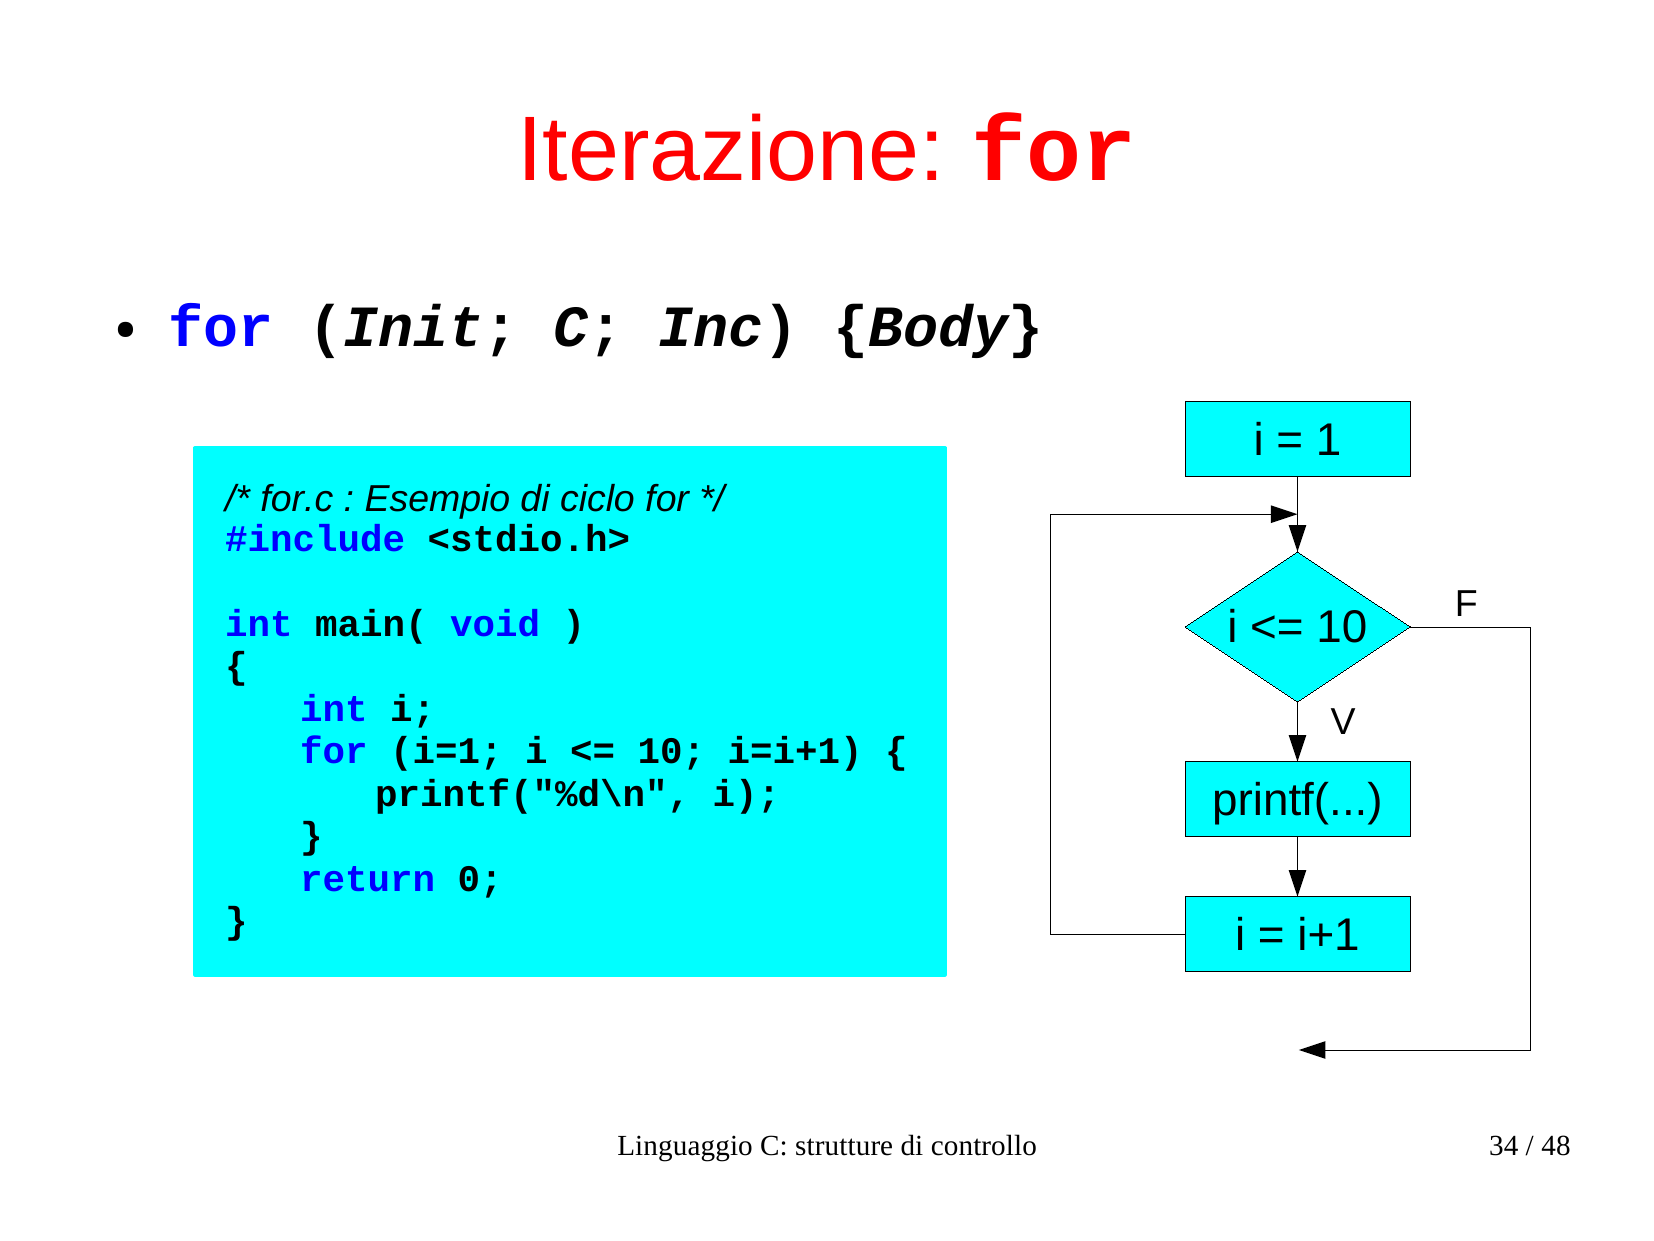

# Iterazione: for
for (Init; C; Inc) {Body}
i = 1
/* for.c : Esempio di ciclo for */
#include <stdio.h>
int main( void )
{
	int i;
	for (i=1; i <= 10; i=i+1) {
		printf("%d\n", i);
	}
	return 0;
}
i <= 10
F
V
printf(...)
i = i+1
Linguaggio C: strutture di controllo
34